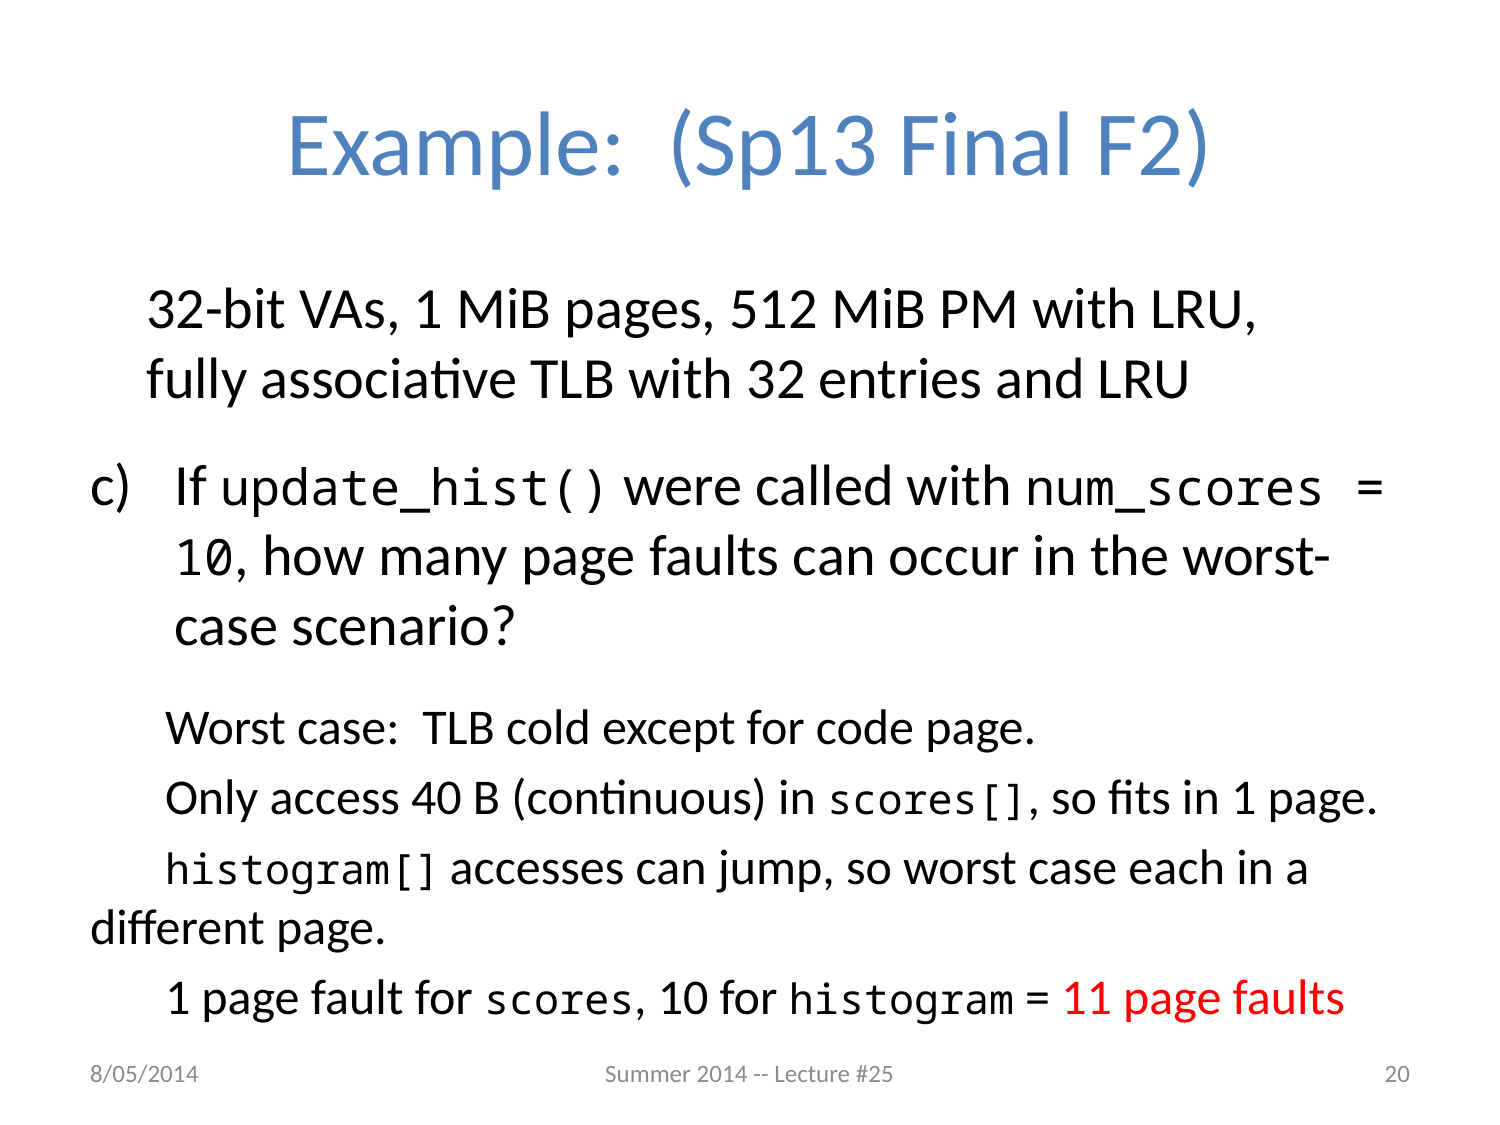

# Example: (Sp13 Final F2)
32-bit VAs, 1 MiB pages, 512 MiB PM with LRU,
fully associative TLB with 32 entries and LRU
If update_hist() were called with num_scores = 10, how many page faults can occur in the worst-case scenario?
	Worst case: TLB cold except for code page.
	Only access 40 B (continuous) in scores[], so fits in 1 page.
	histogram[] accesses can jump, so worst case each in a different page.
	1 page fault for scores, 10 for histogram = 11 page faults
8/05/2014
Summer 2014 -- Lecture #25